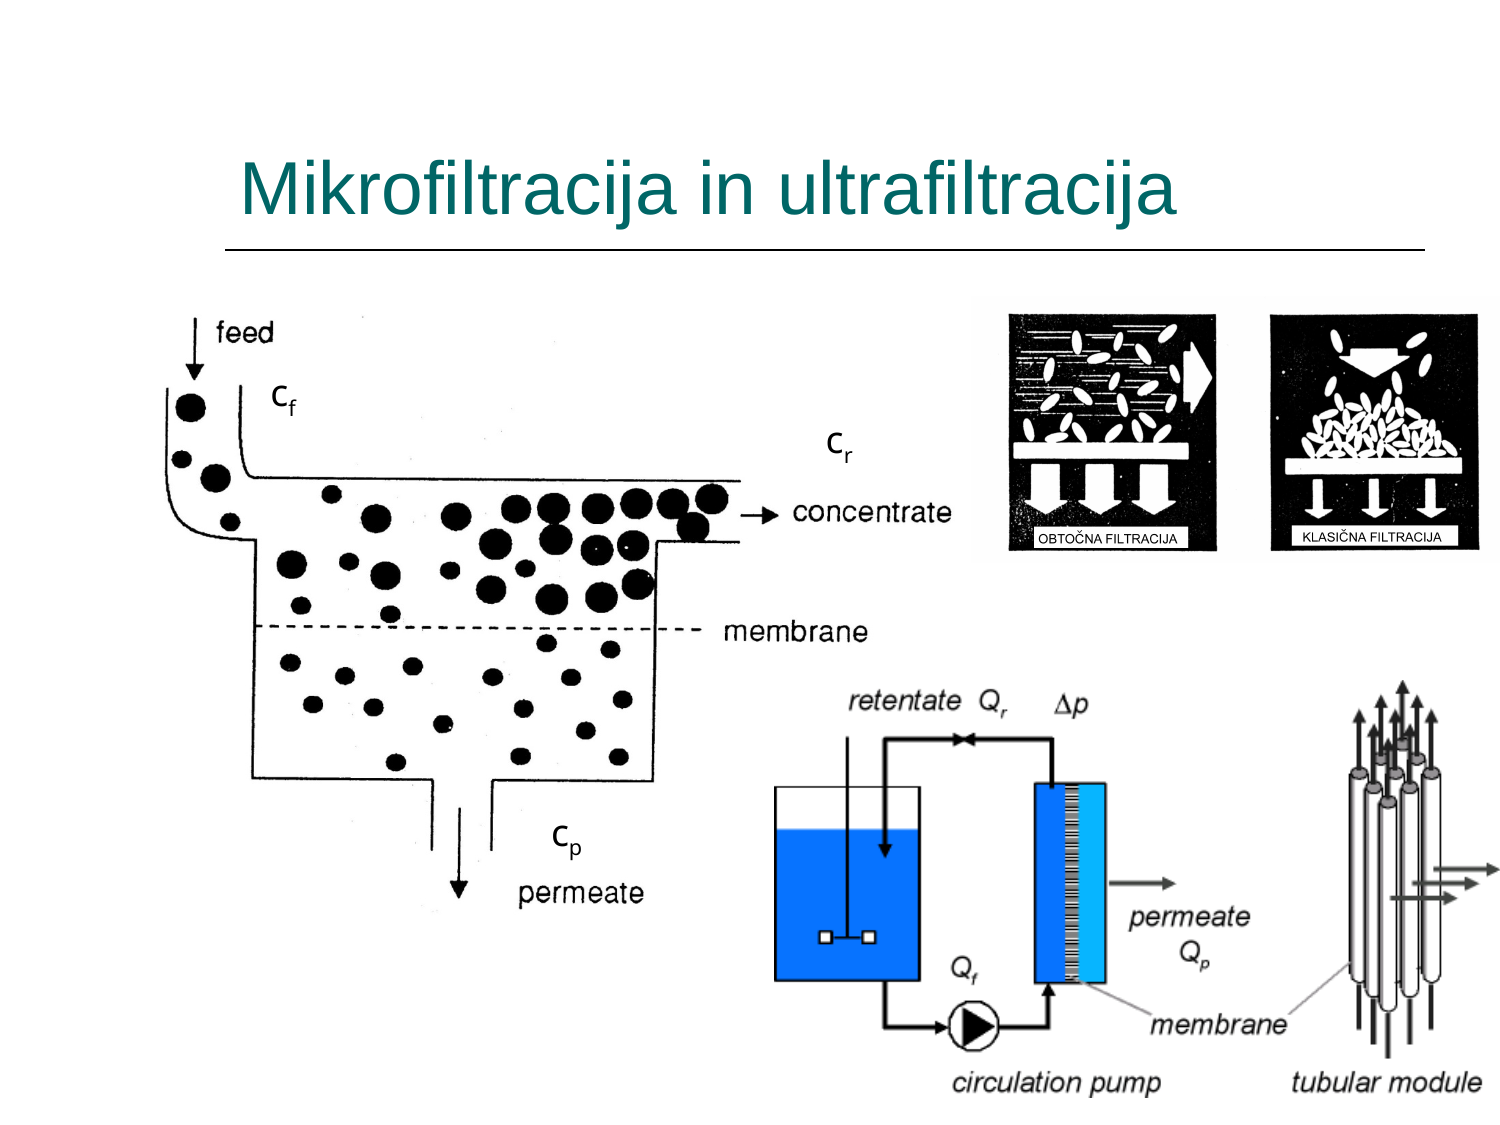

# Mikrofiltracija in ultrafiltracija
cf
cr
cp